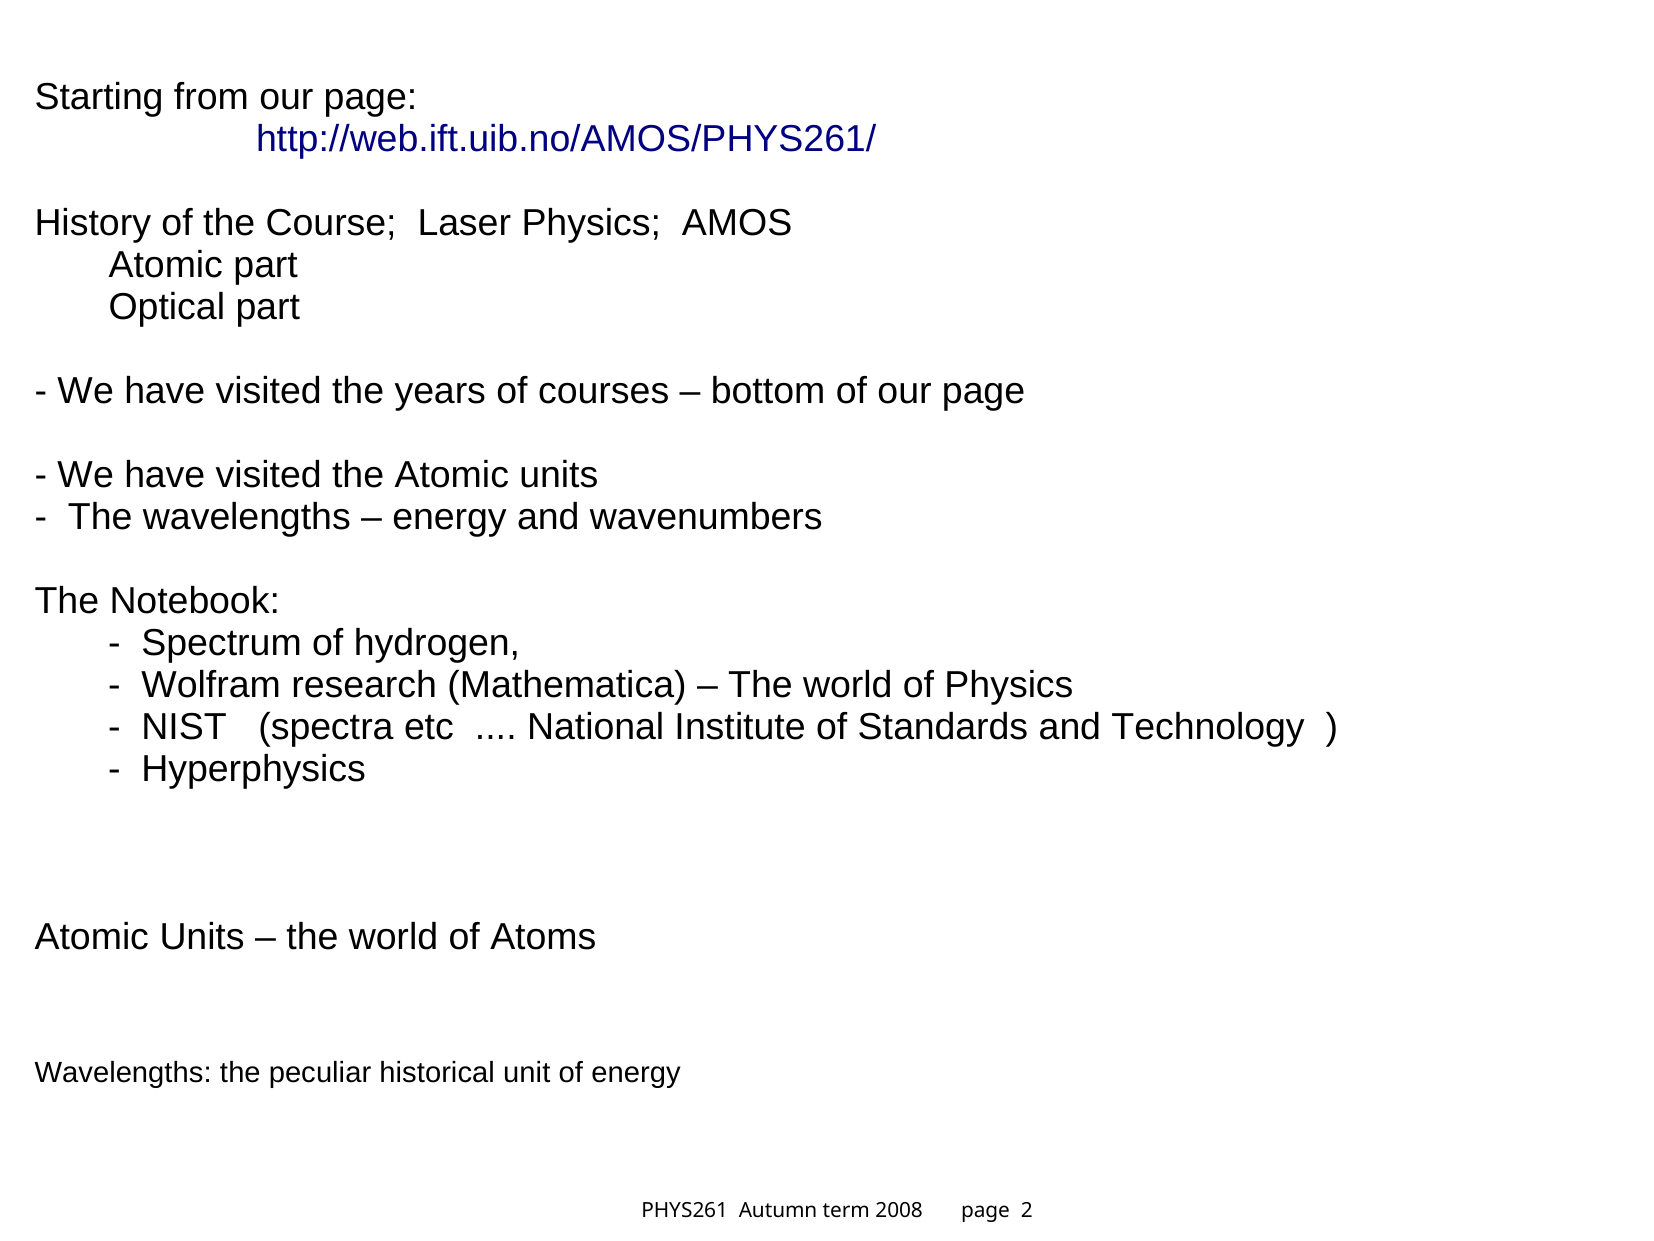

Starting from our page:
			http://web.ift.uib.no/AMOS/PHYS261/
History of the Course; Laser Physics; AMOS
	Atomic part
	Optical part
- We have visited the years of courses – bottom of our page
- We have visited the Atomic units
- The wavelengths – energy and wavenumbers
The Notebook:
 - Spectrum of hydrogen,
 - Wolfram research (Mathematica) – The world of Physics
 - NIST (spectra etc .... National Institute of Standards and Technology )
 - Hyperphysics
Atomic Units – the world of Atoms
Wavelengths: the peculiar historical unit of energy